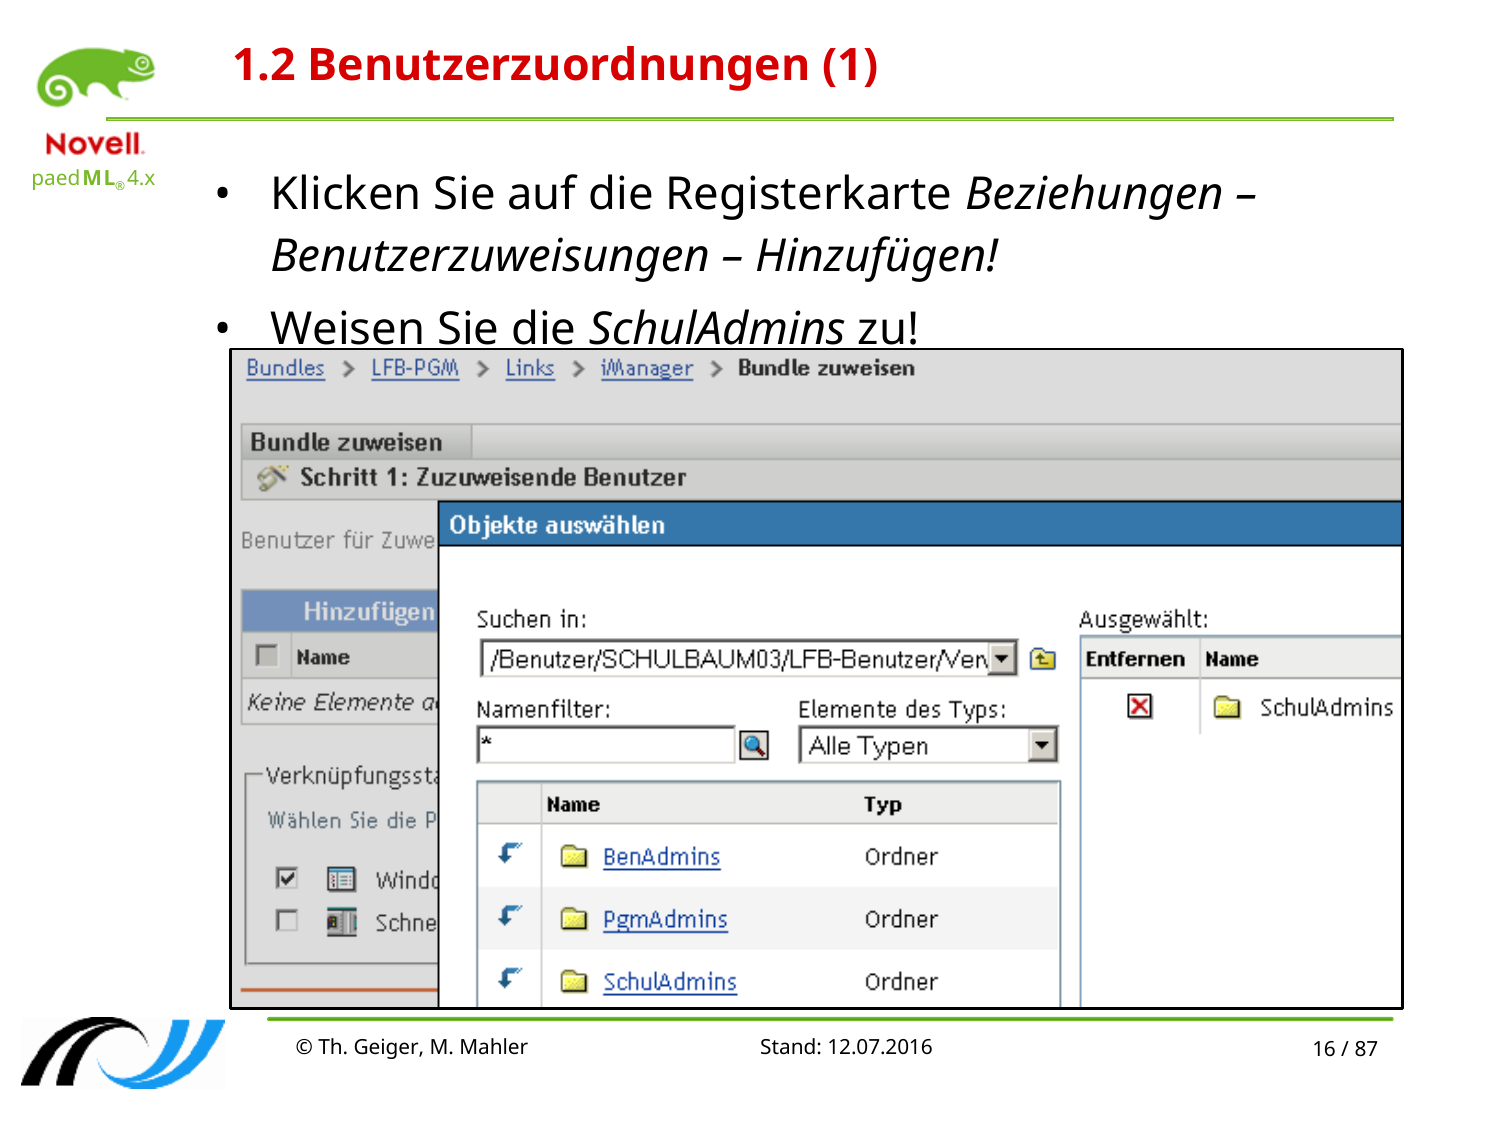

# 1.2 Benutzerzuordnungen (1)
Klicken Sie auf die Registerkarte Beziehungen – Benutzerzuweisungen – Hinzufügen!
Weisen Sie die SchulAdmins zu!
© Th. Geiger, M. Mahler
12.07.2016
16